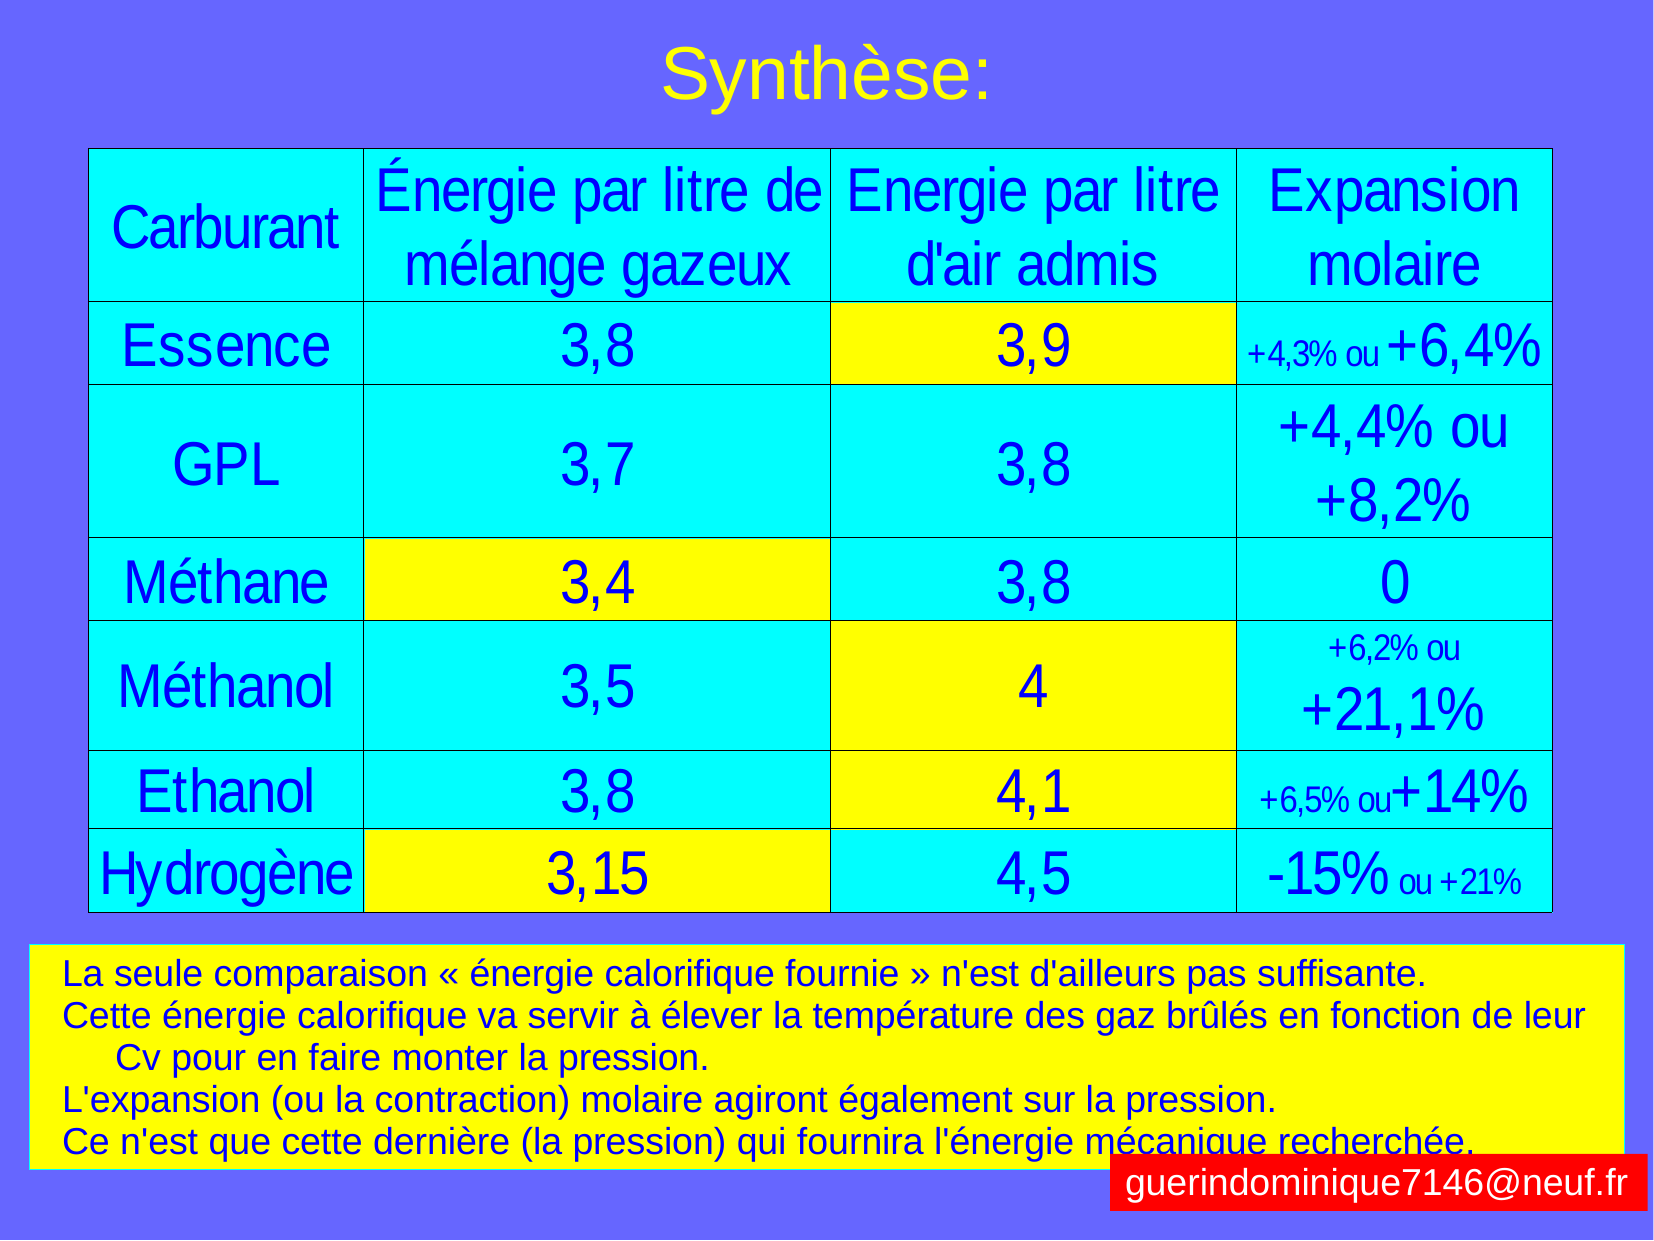

# Synthèse:
La seule comparaison « énergie calorifique fournie » n'est d'ailleurs pas suffisante.
Cette énergie calorifique va servir à élever la température des gaz brûlés en fonction de leur Cv pour en faire monter la pression.
L'expansion (ou la contraction) molaire agiront également sur la pression.
Ce n'est que cette dernière (la pression) qui fournira l'énergie mécanique recherchée.
guerindominique7146@neuf.fr